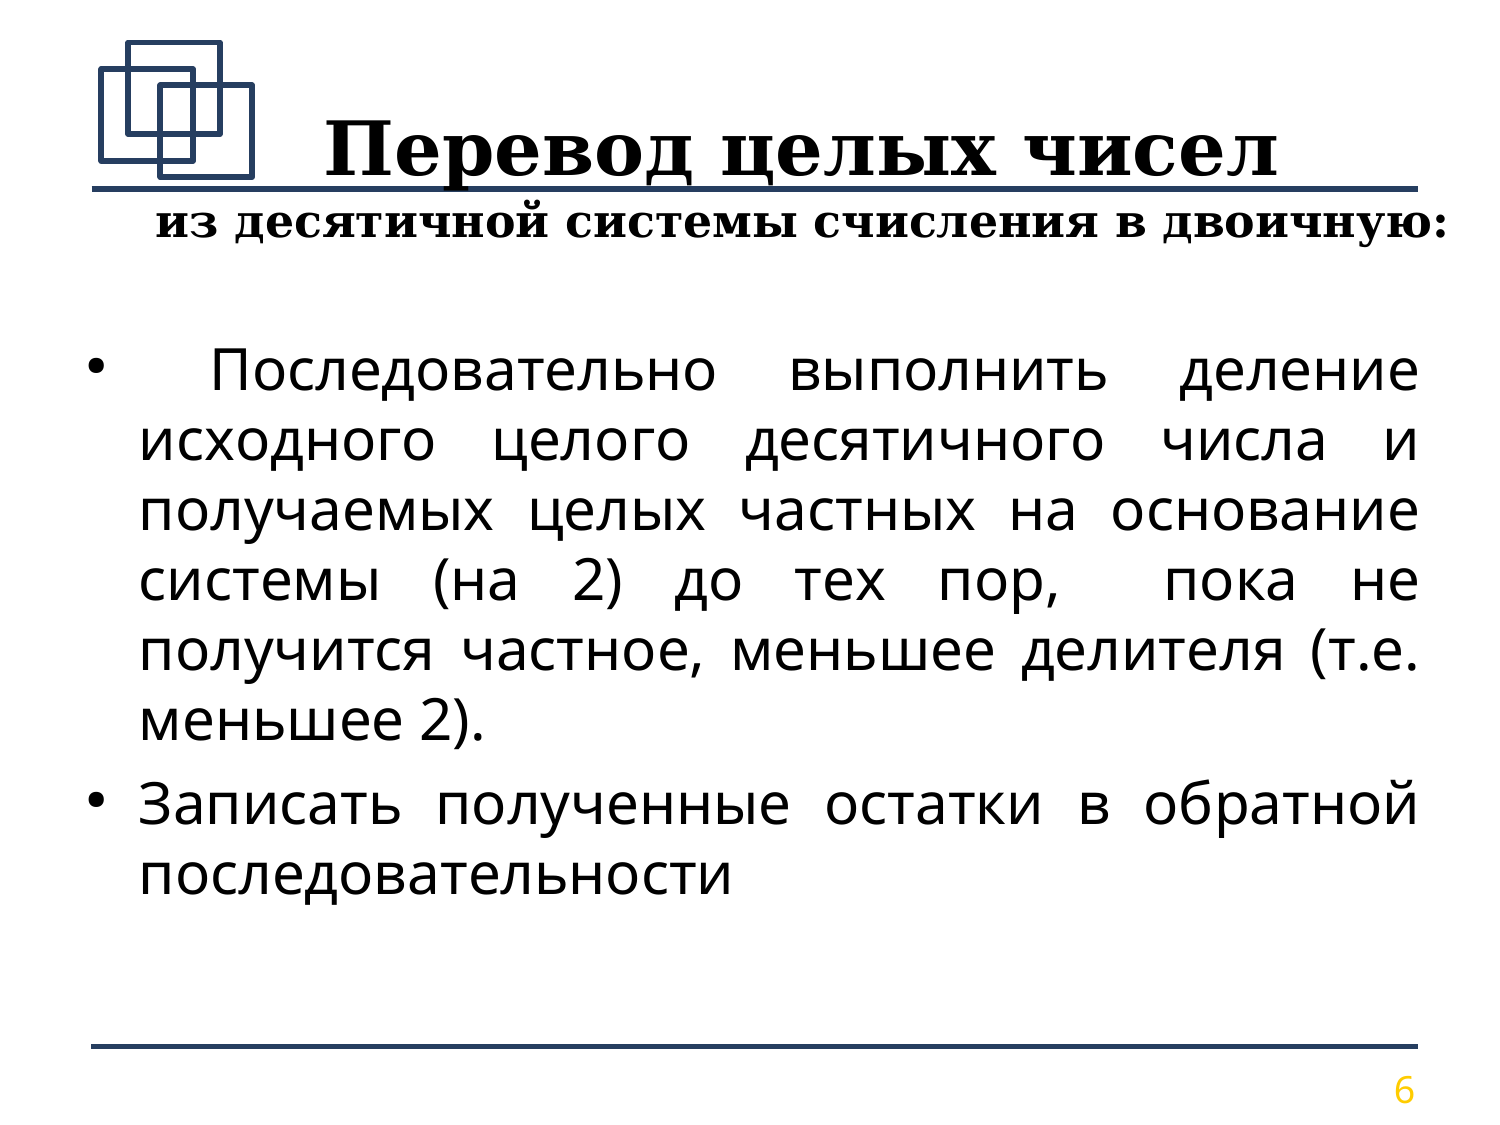

# Перевод целых чисел из десятичной системы счисления в двоичную:
 Последовательно выполнить деление исходного целого десятичного числа и получаемых целых частных на основание системы (на 2) до тех пор, пока не получится частное, меньшее делителя (т.е. меньшее 2).
Записать полученные остатки в обратной последовательности